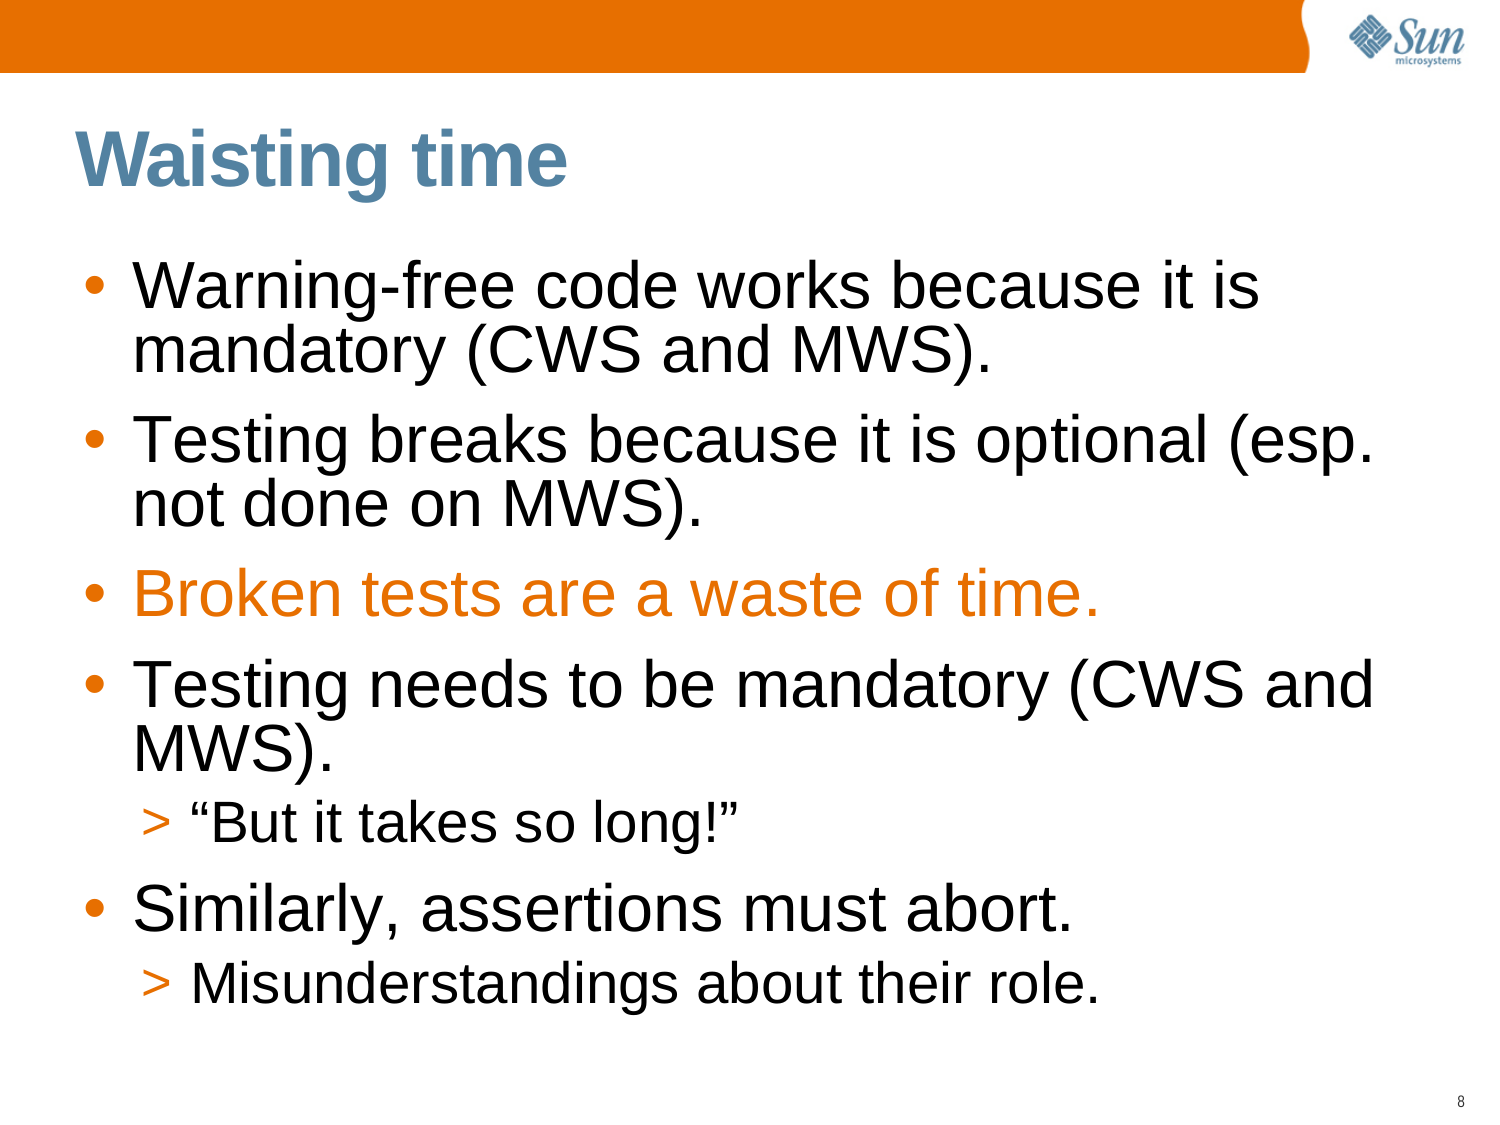

# Waisting time
Warning-free code works because it is mandatory (CWS and MWS).
Testing breaks because it is optional (esp. not done on MWS).
Broken tests are a waste of time.
Testing needs to be mandatory (CWS and MWS).
“But it takes so long!”
Similarly, assertions must abort.
Misunderstandings about their role.